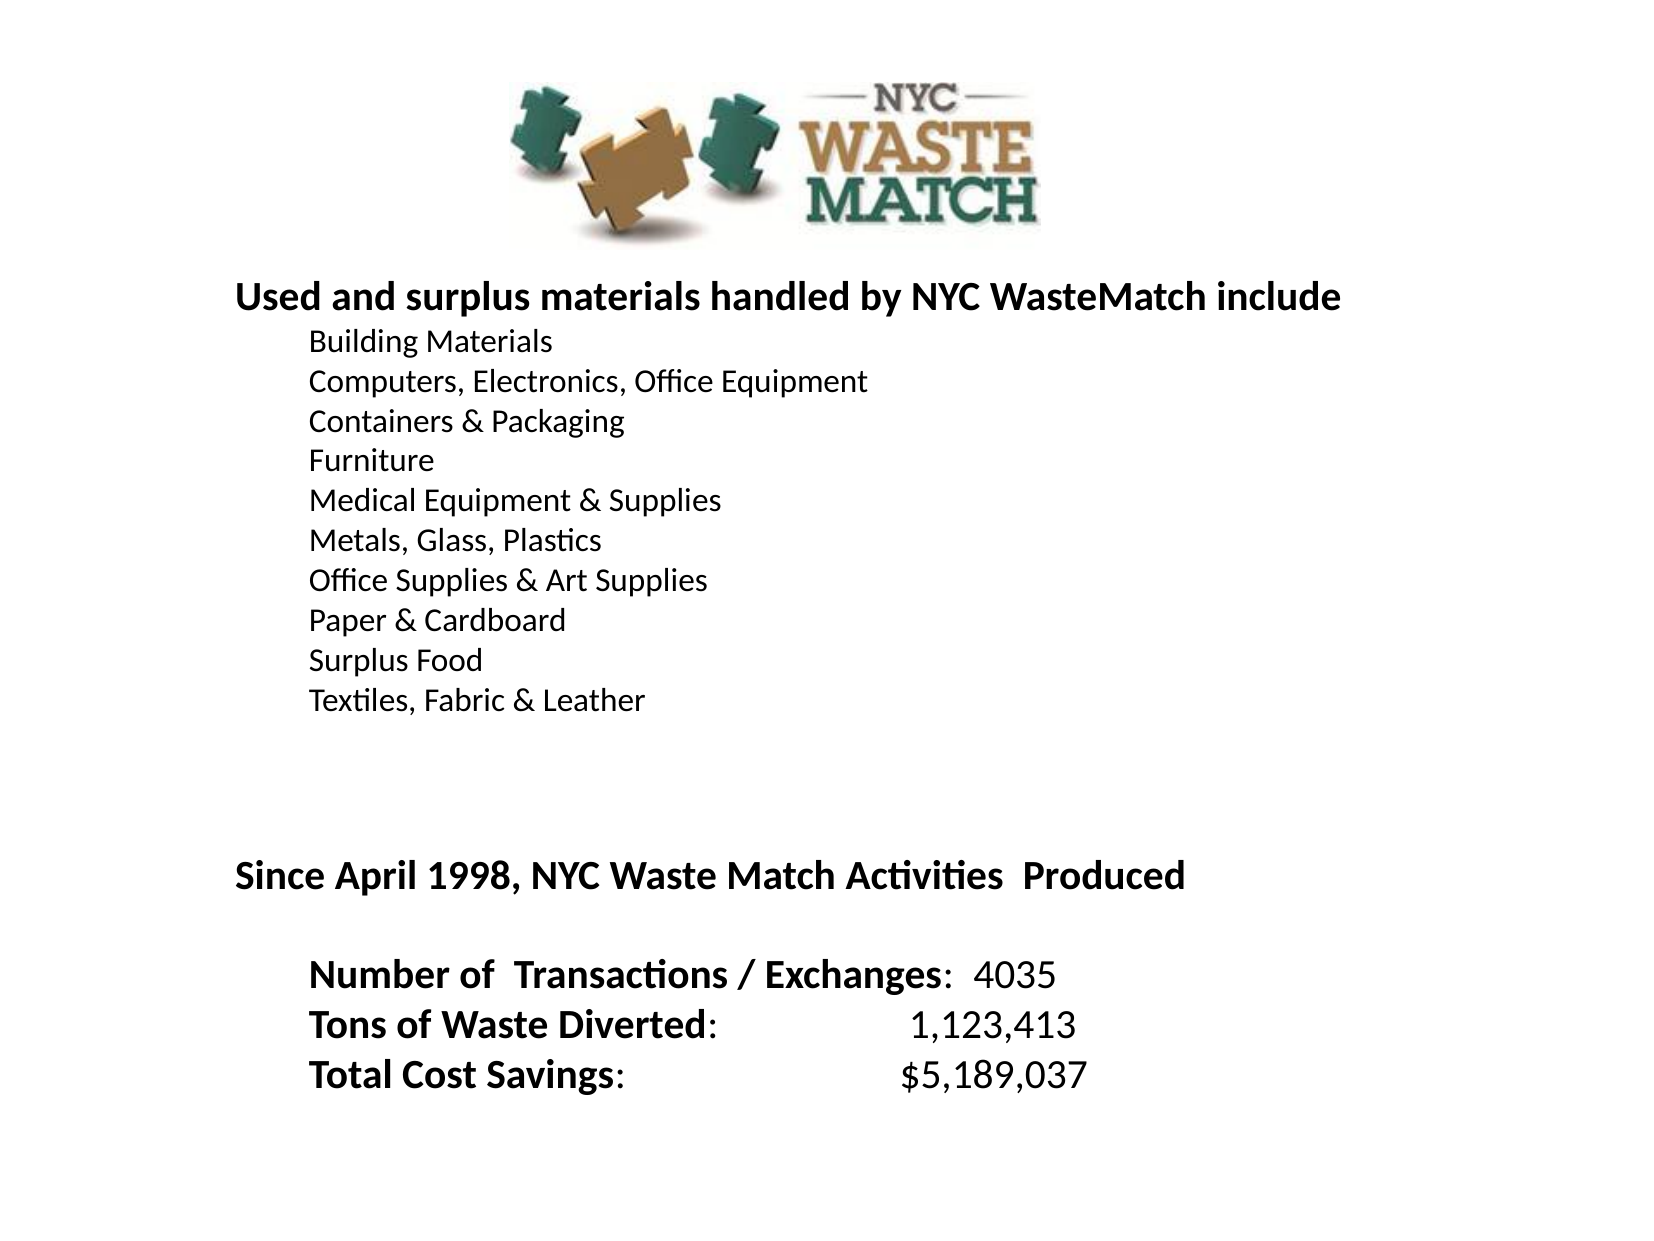

Used and surplus materials handled by NYC WasteMatch include
	Building Materials
	Computers, Electronics, Office Equipment
	Containers & Packaging
	Furniture
	Medical Equipment & Supplies
	Metals, Glass, Plastics
	Office Supplies & Art Supplies
	Paper & Cardboard
	Surplus Food
	Textiles, Fabric & Leather
Since April 1998, NYC Waste Match Activities Produced
	Number of Transactions / Exchanges: 	4035
	Tons of Waste Diverted: 		 	 1,123,413
	Total Cost Savings: 				$5,189,037